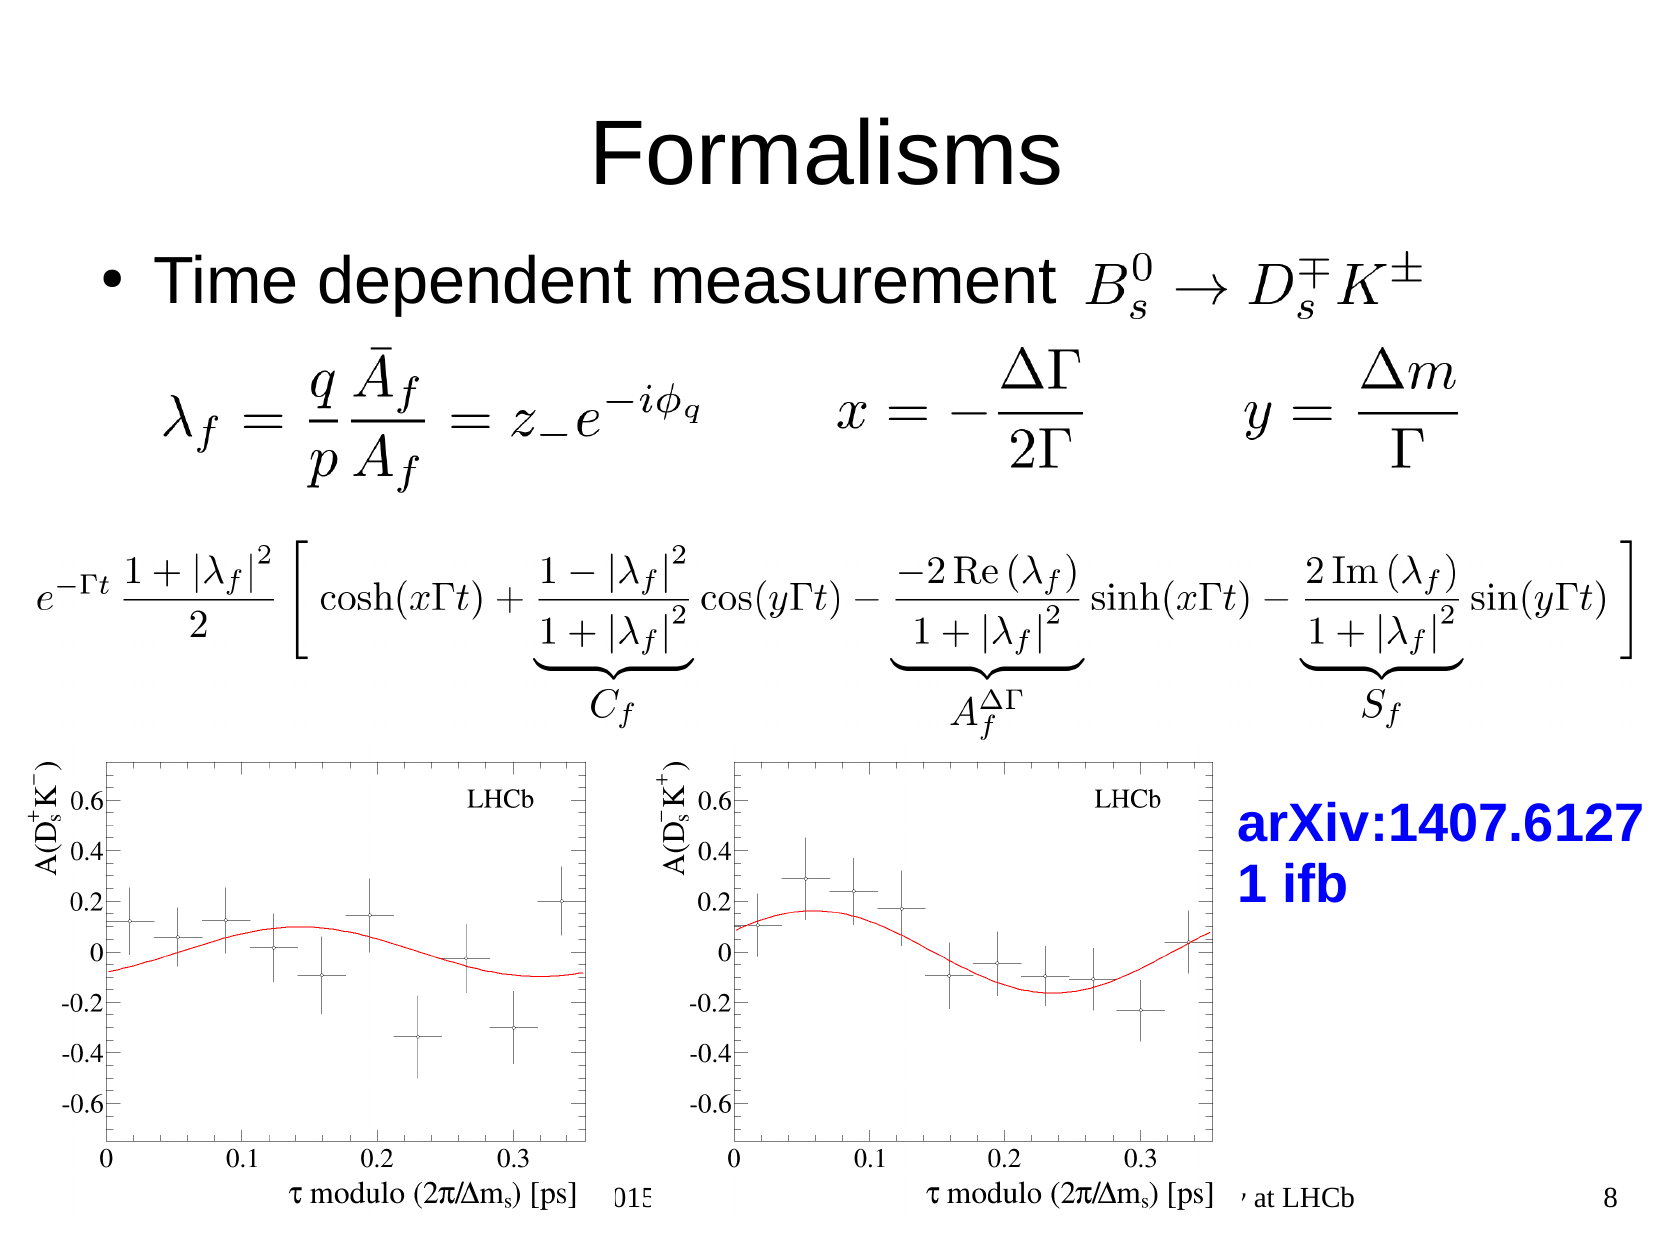

# Formalisms
Time dependent measurement
arXiv:1407.6127
1 ifb
8